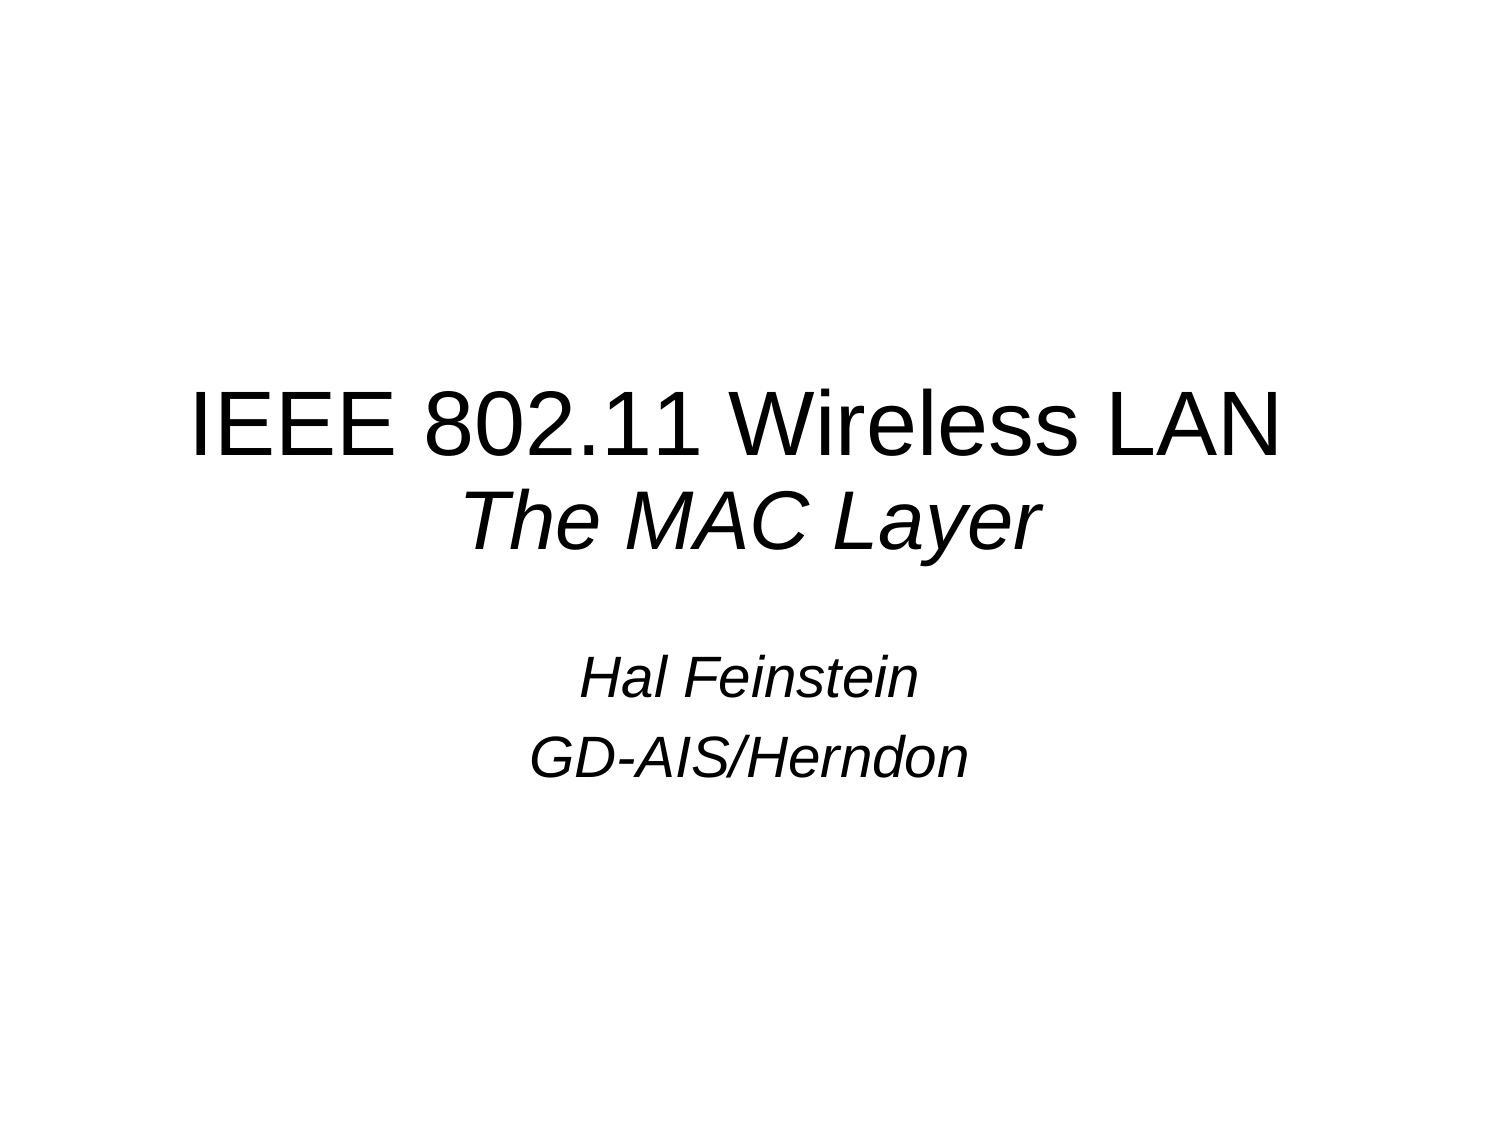

# IEEE 802.11 Wireless LAN The MAC Layer
Hal Feinstein
GD-AIS/Herndon